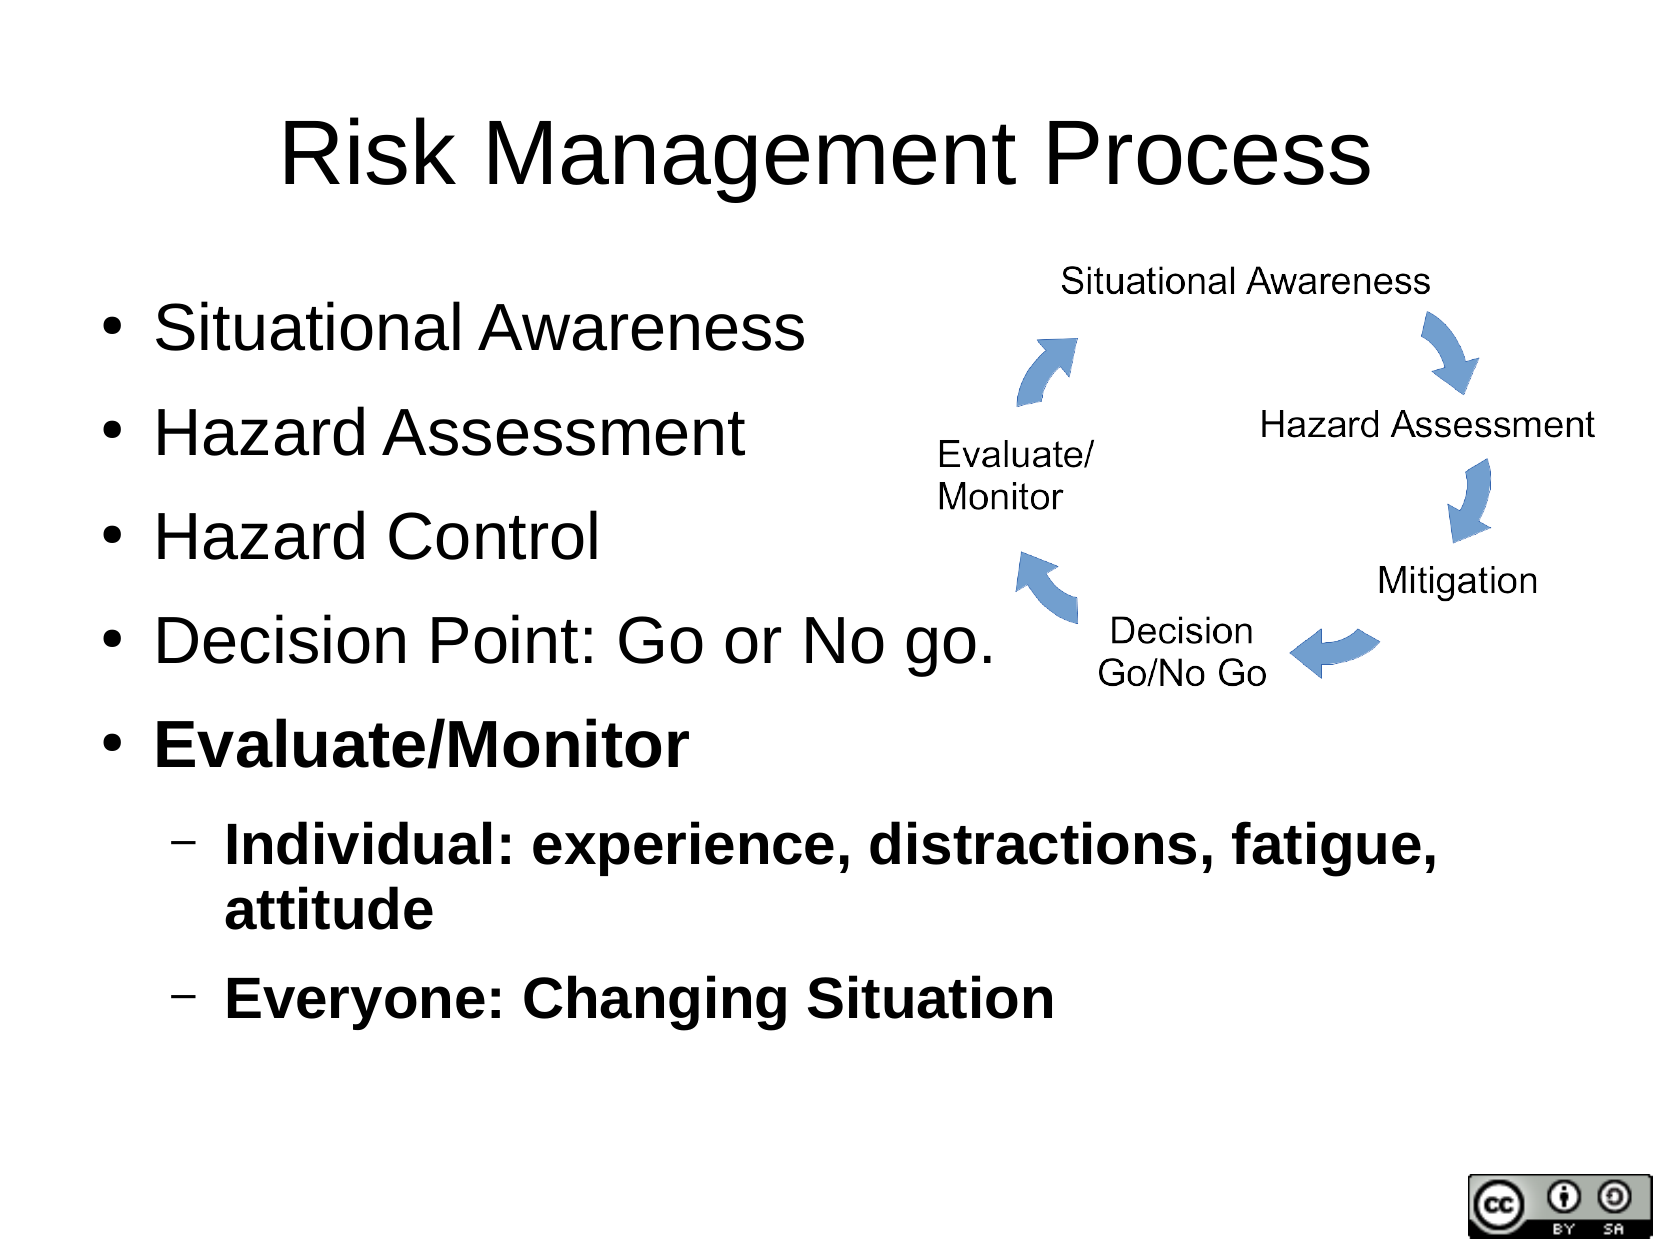

# Risk Management Process
Situational Awareness
Hazard Assessment
Hazard Control
Decision Point: Go or No go.
Evaluate/Monitor
Individual: experience, distractions, fatigue, attitude
Everyone: Changing Situation